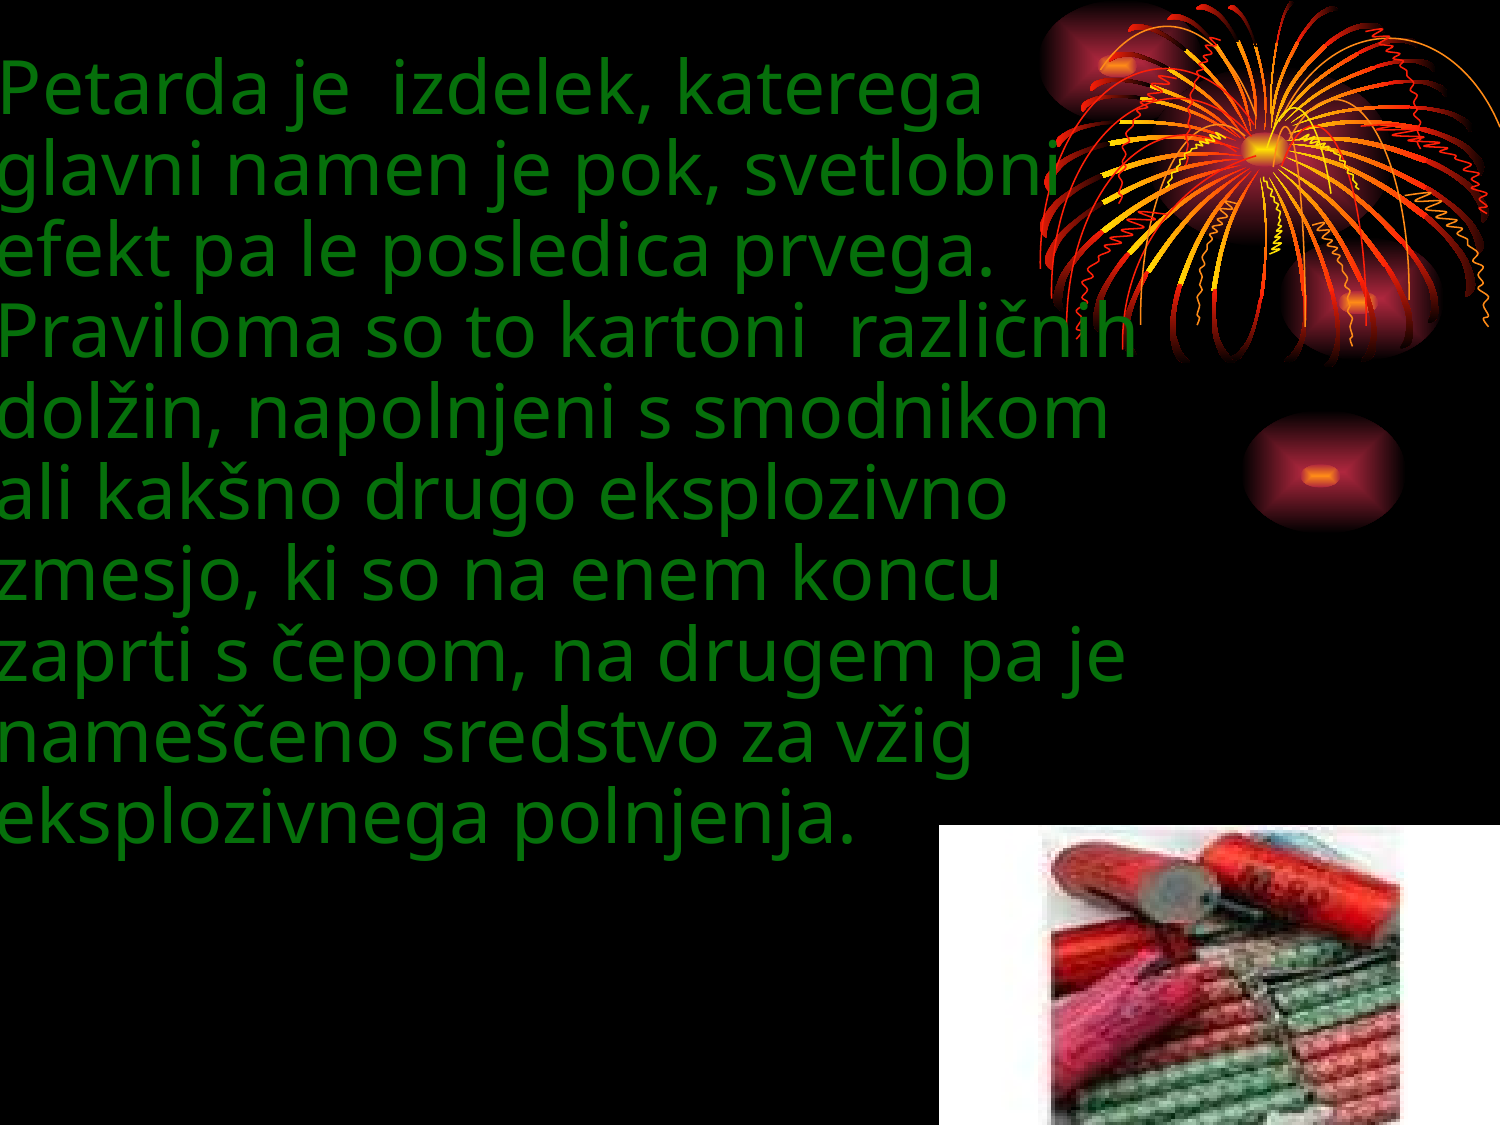

# Petarda je izdelek, katerega glavni namen je pok, svetlobni efekt pa le posledica prvega. Praviloma so to kartoni različnih dolžin, napolnjeni s smodnikom ali kakšno drugo eksplozivno zmesjo, ki so na enem koncu zaprti s čepom, na drugem pa je nameščeno sredstvo za vžig eksplozivnega polnjenja.